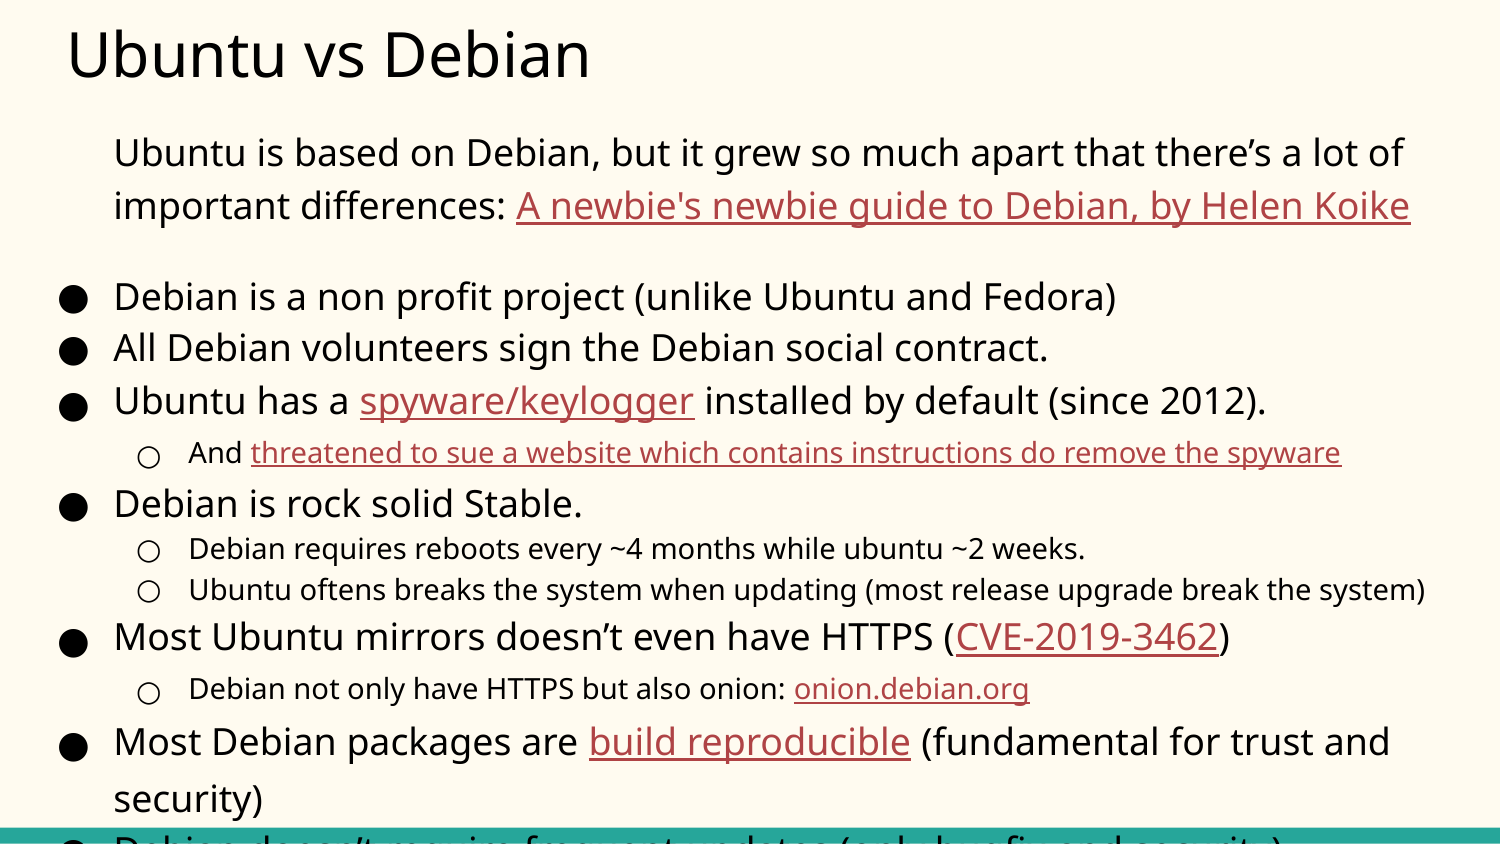

# Ubuntu vs Debian
Ubuntu is based on Debian, but it grew so much apart that there’s a lot of important differences: A newbie's newbie guide to Debian, by Helen Koike
Debian is a non profit project (unlike Ubuntu and Fedora)
All Debian volunteers sign the Debian social contract.
Ubuntu has a spyware/keylogger installed by default (since 2012).
And threatened to sue a website which contains instructions do remove the spyware
Debian is rock solid Stable.
Debian requires reboots every ~4 months while ubuntu ~2 weeks.
Ubuntu oftens breaks the system when updating (most release upgrade break the system)
Most Ubuntu mirrors doesn’t even have HTTPS (CVE-2019-3462)
Debian not only have HTTPS but also onion: onion.debian.org
Most Debian packages are build reproducible (fundamental for trust and security)
Debian doesn’t require frequent updates (only bugfix and security)
Ubuntu has a lot of broken packages (such as usbguard, firejail, munin)